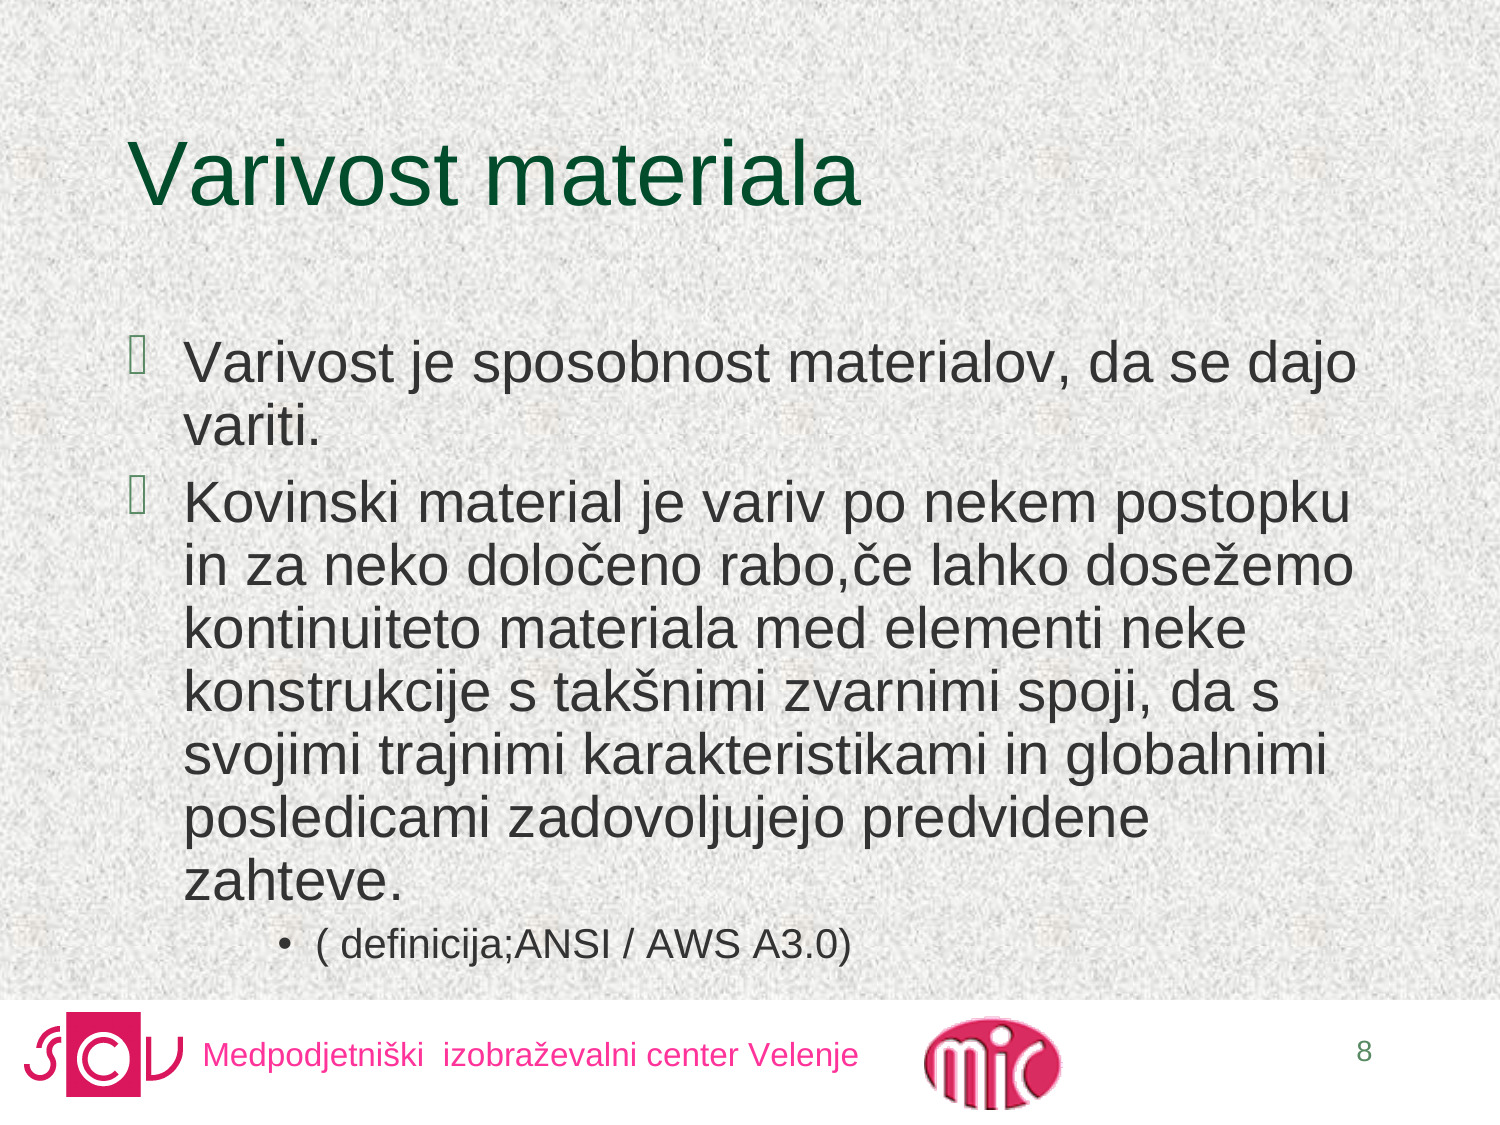

# Varivost materiala
Varivost je sposobnost materialov, da se dajo variti.
Kovinski material je variv po nekem postopku in za neko določeno rabo,če lahko dosežemo kontinuiteto materiala med elementi neke konstrukcije s takšnimi zvarnimi spoji, da s svojimi trajnimi karakteristikami in globalnimi posledicami zadovoljujejo predvidene zahteve.
( definicija;ANSI / AWS A3.0)